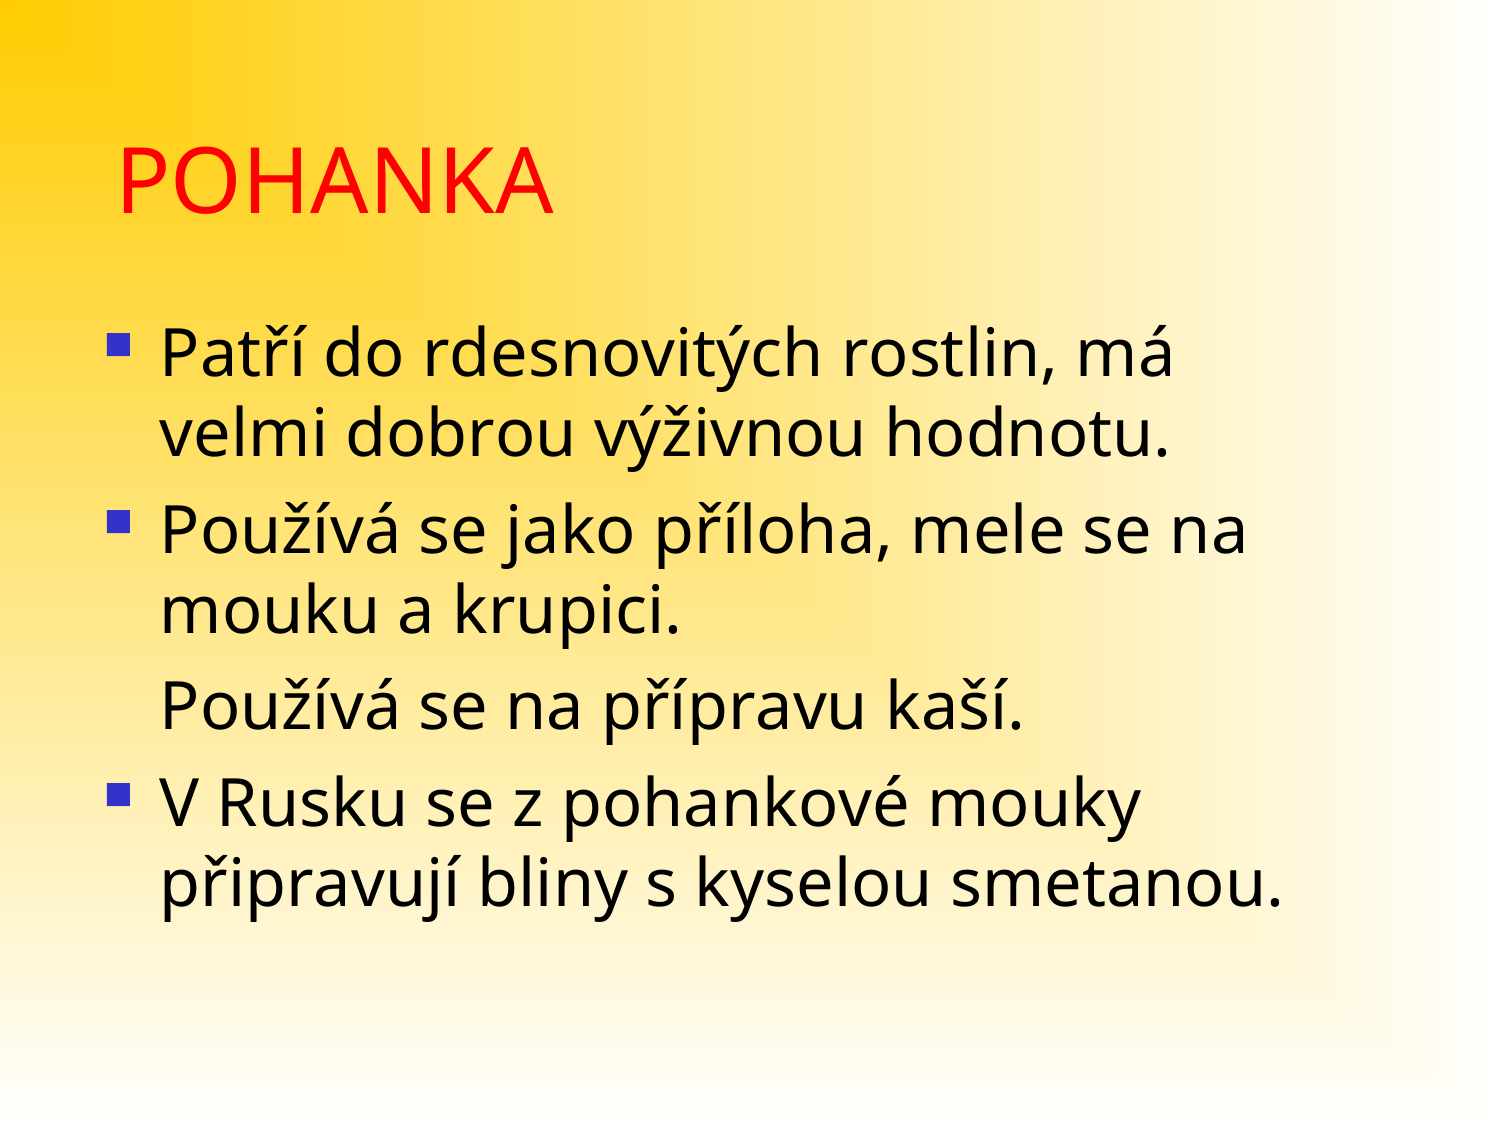

# POHANKA
Patří do rdesnovitých rostlin, má velmi dobrou výživnou hodnotu.
Používá se jako příloha, mele se na mouku a krupici.
	Používá se na přípravu kaší.
V Rusku se z pohankové mouky připravují bliny s kyselou smetanou.